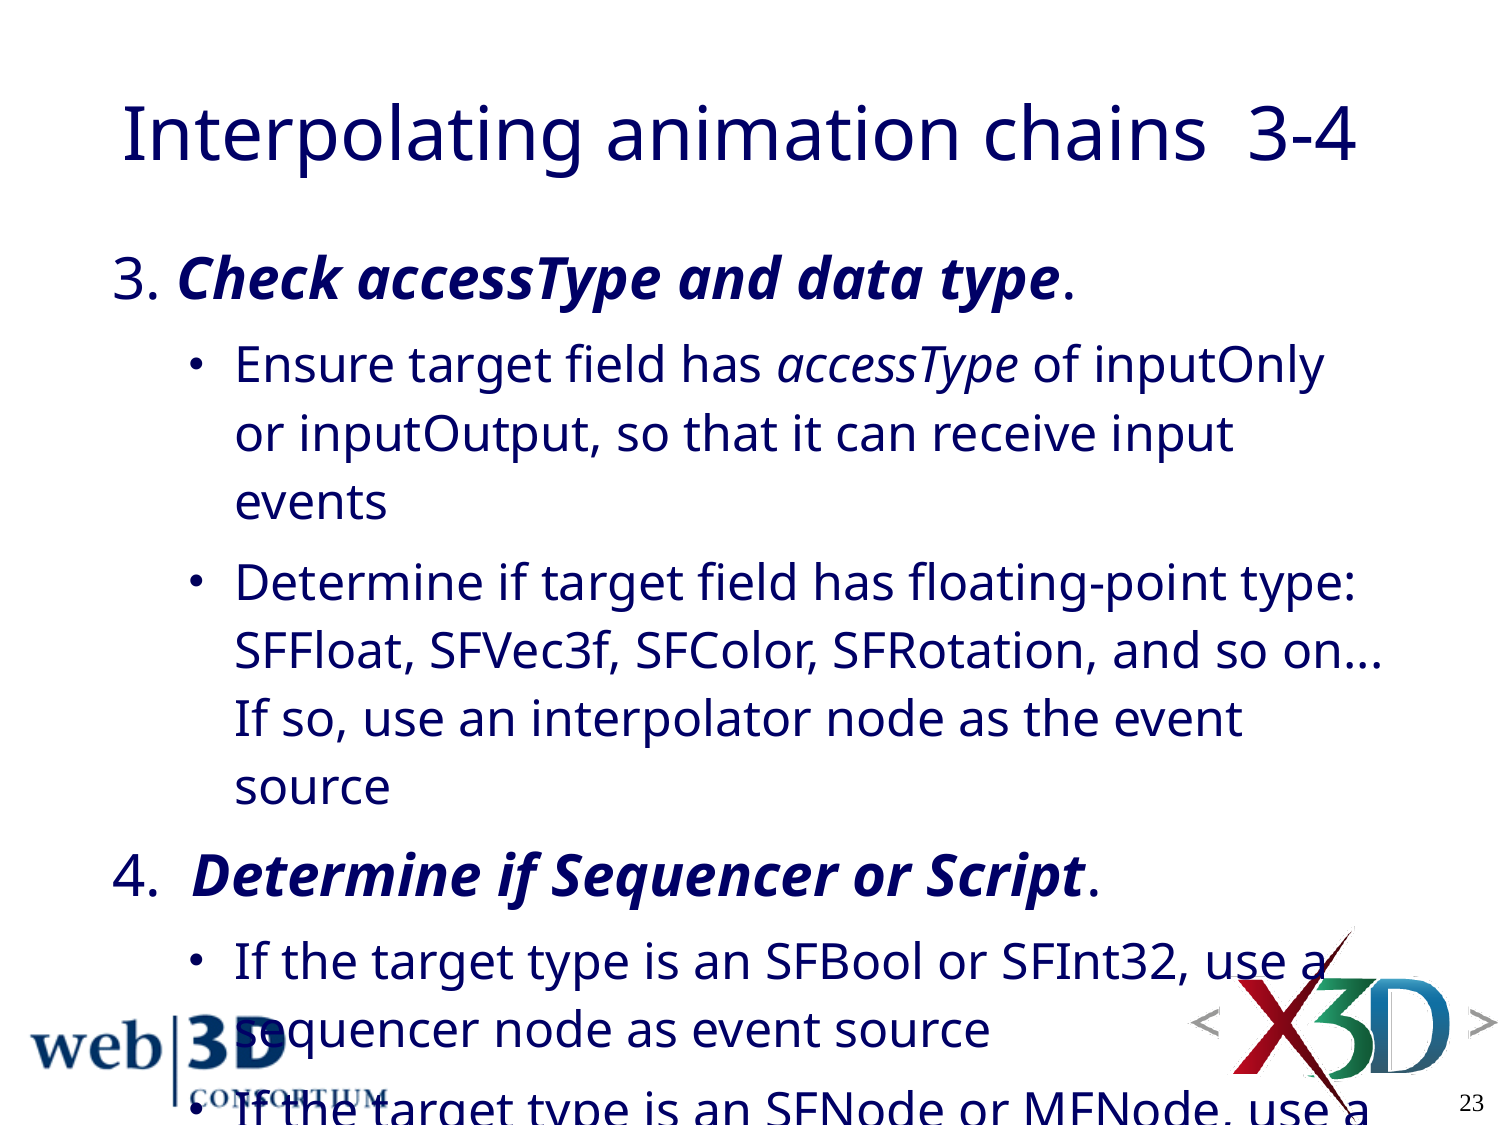

# Interpolating animation chains 3-4
3. Check accessType and data type.
Ensure target field has accessType of inputOnly or inputOutput, so that it can receive input events
Determine if target field has floating-point type: SFFloat, SFVec3f, SFColor, SFRotation, and so on... If so, use an interpolator node as the event source
4. Determine if Sequencer or Script.
If the target type is an SFBool or SFInt32, use a sequencer node as event source
If the target type is an SFNode or MFNode, use a Script node as the event source